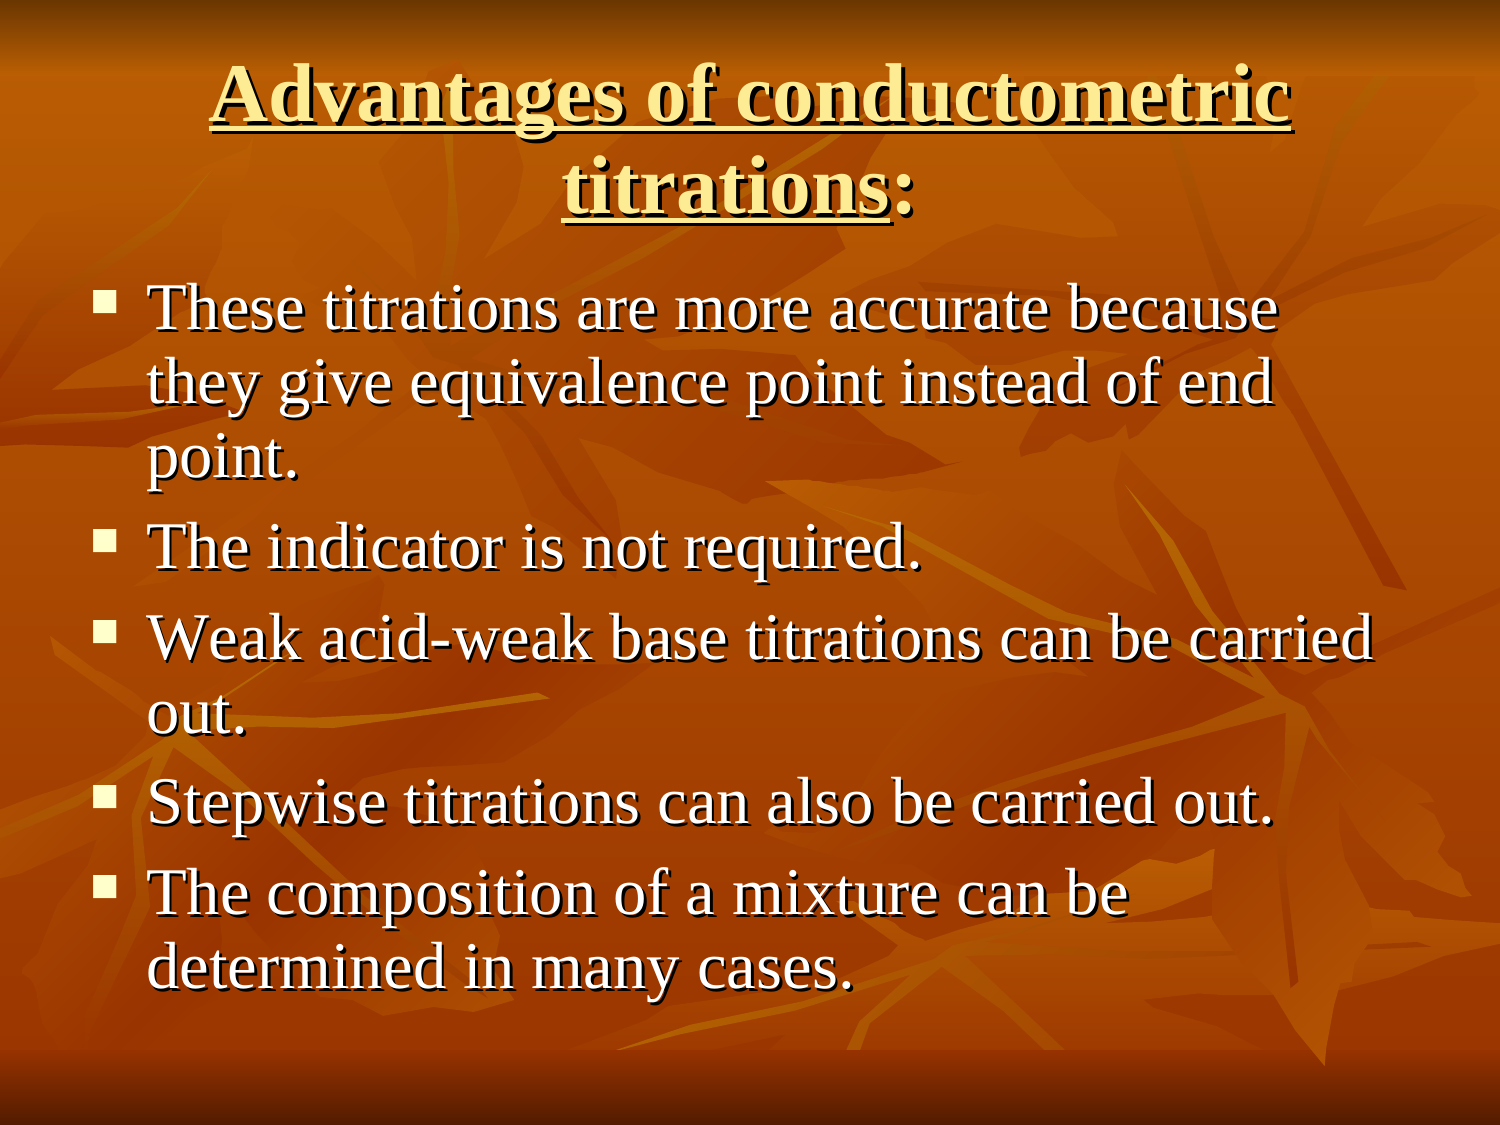

# Advantages of conductometric titrations:
These titrations are more accurate because they give equivalence point instead of end point.
The indicator is not required.
Weak acid-weak base titrations can be carried out.
Stepwise titrations can also be carried out.
The composition of a mixture can be determined in many cases.